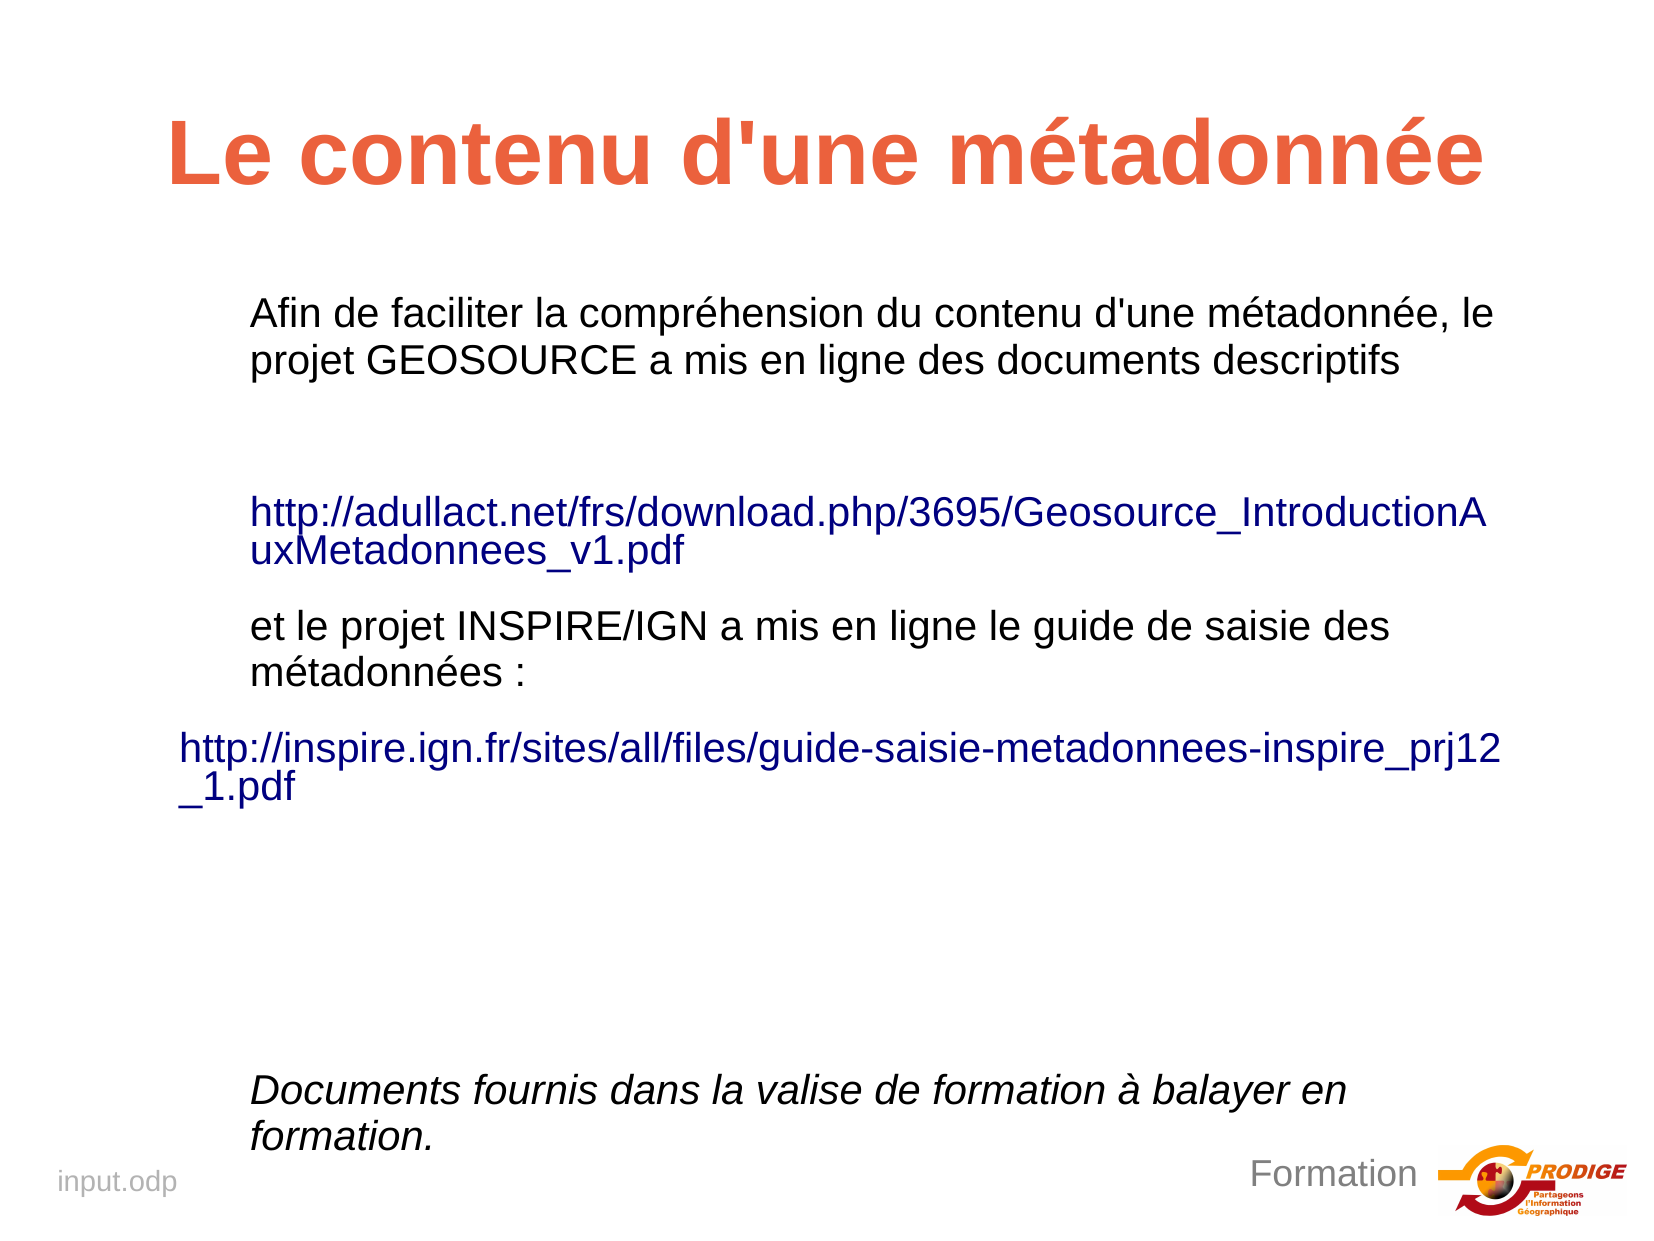

# Le contenu d'une métadonnée
Afin de faciliter la compréhension du contenu d'une métadonnée, le projet GEOSOURCE a mis en ligne des documents descriptifs
http://adullact.net/frs/download.php/3695/Geosource_IntroductionAuxMetadonnees_v1.pdf
et le projet INSPIRE/IGN a mis en ligne le guide de saisie des métadonnées :
http://inspire.ign.fr/sites/all/files/guide-saisie-metadonnees-inspire_prj12_1.pdf
Documents fournis dans la valise de formation à balayer en formation.